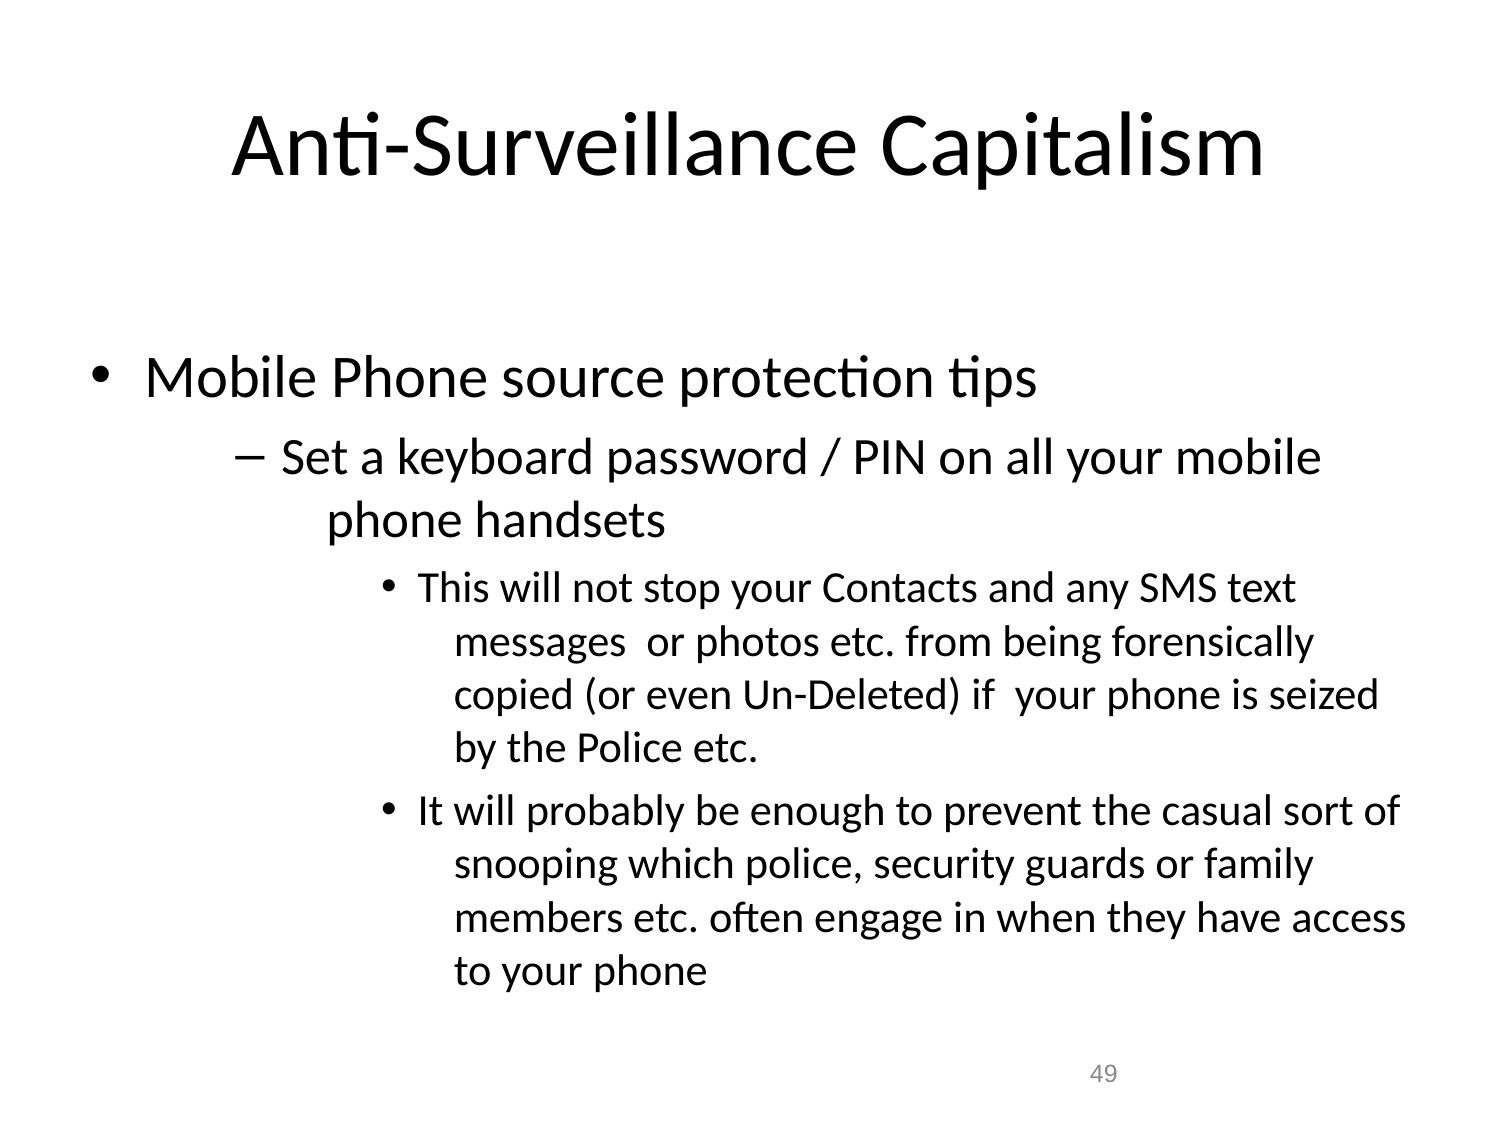

# Anti-Surveillance Capitalism
Mobile Phone source protection tips
Set a keyboard password / PIN on all your mobile phone handsets
This will not stop your Contacts and any SMS text messages or photos etc. from being forensically copied (or even Un-Deleted) if your phone is seized by the Police etc.
It will probably be enough to prevent the casual sort of snooping which police, security guards or family members etc. often engage in when they have access to your phone